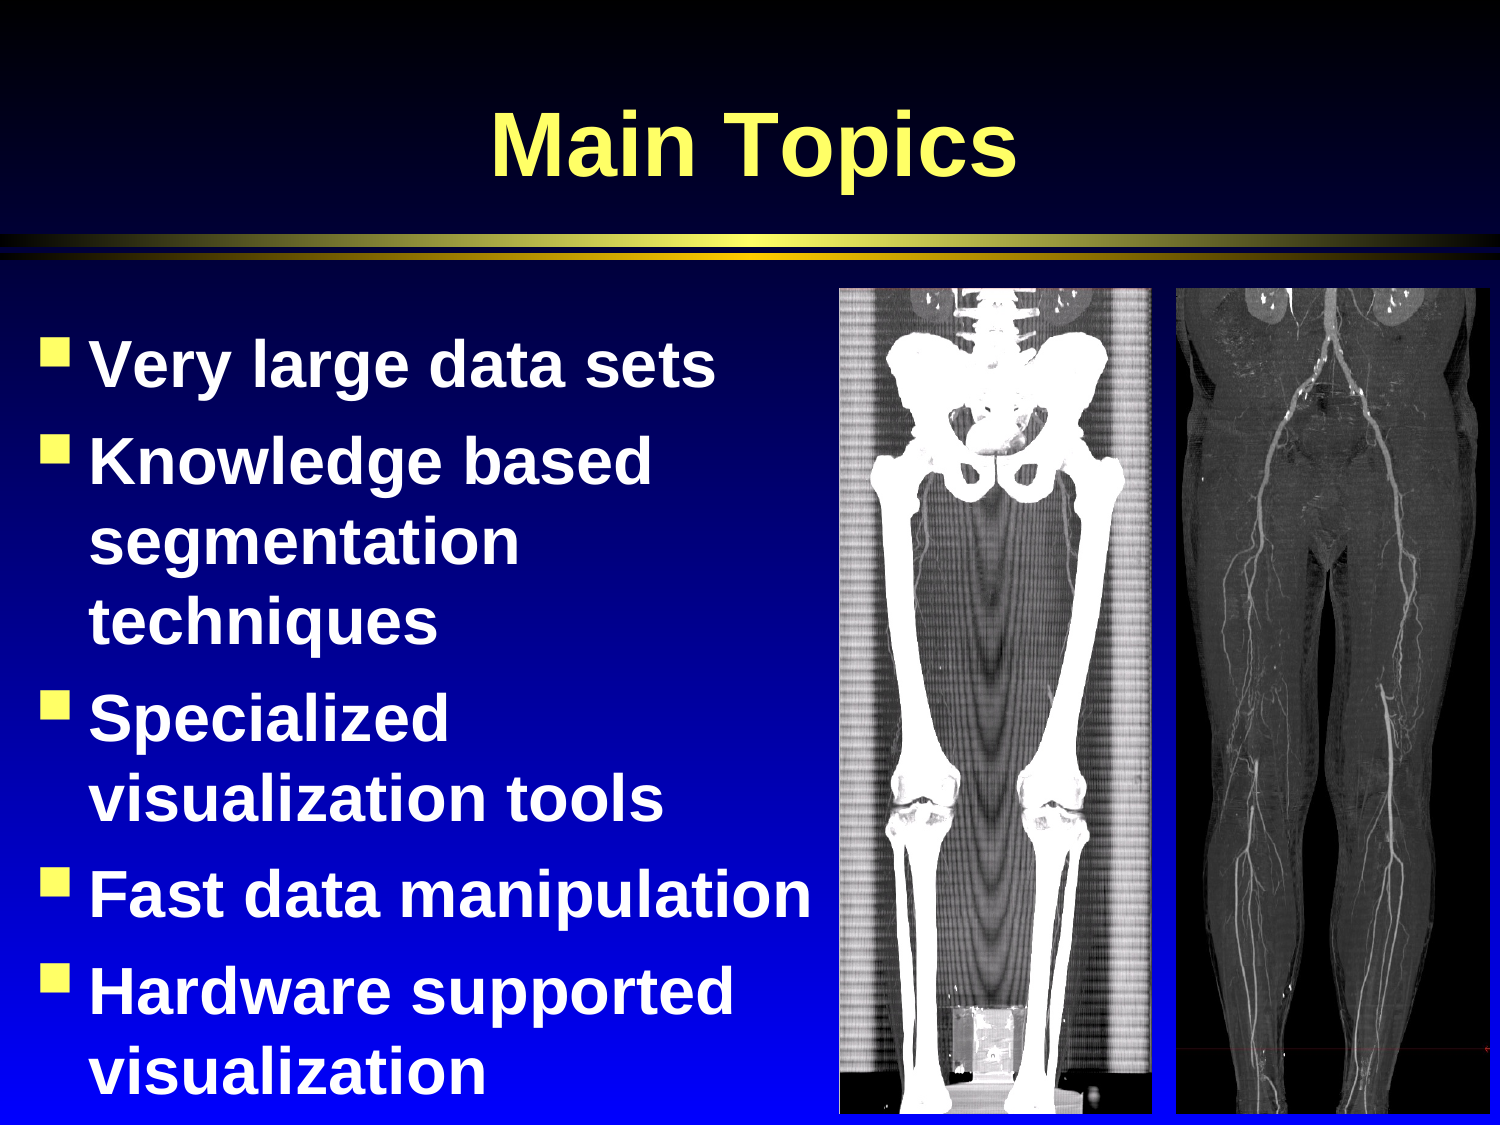

# Main Topics
Very large data sets
Knowledge based segmentation techniques
Specialized visualization tools
Fast data manipulation
Hardware supported visualization